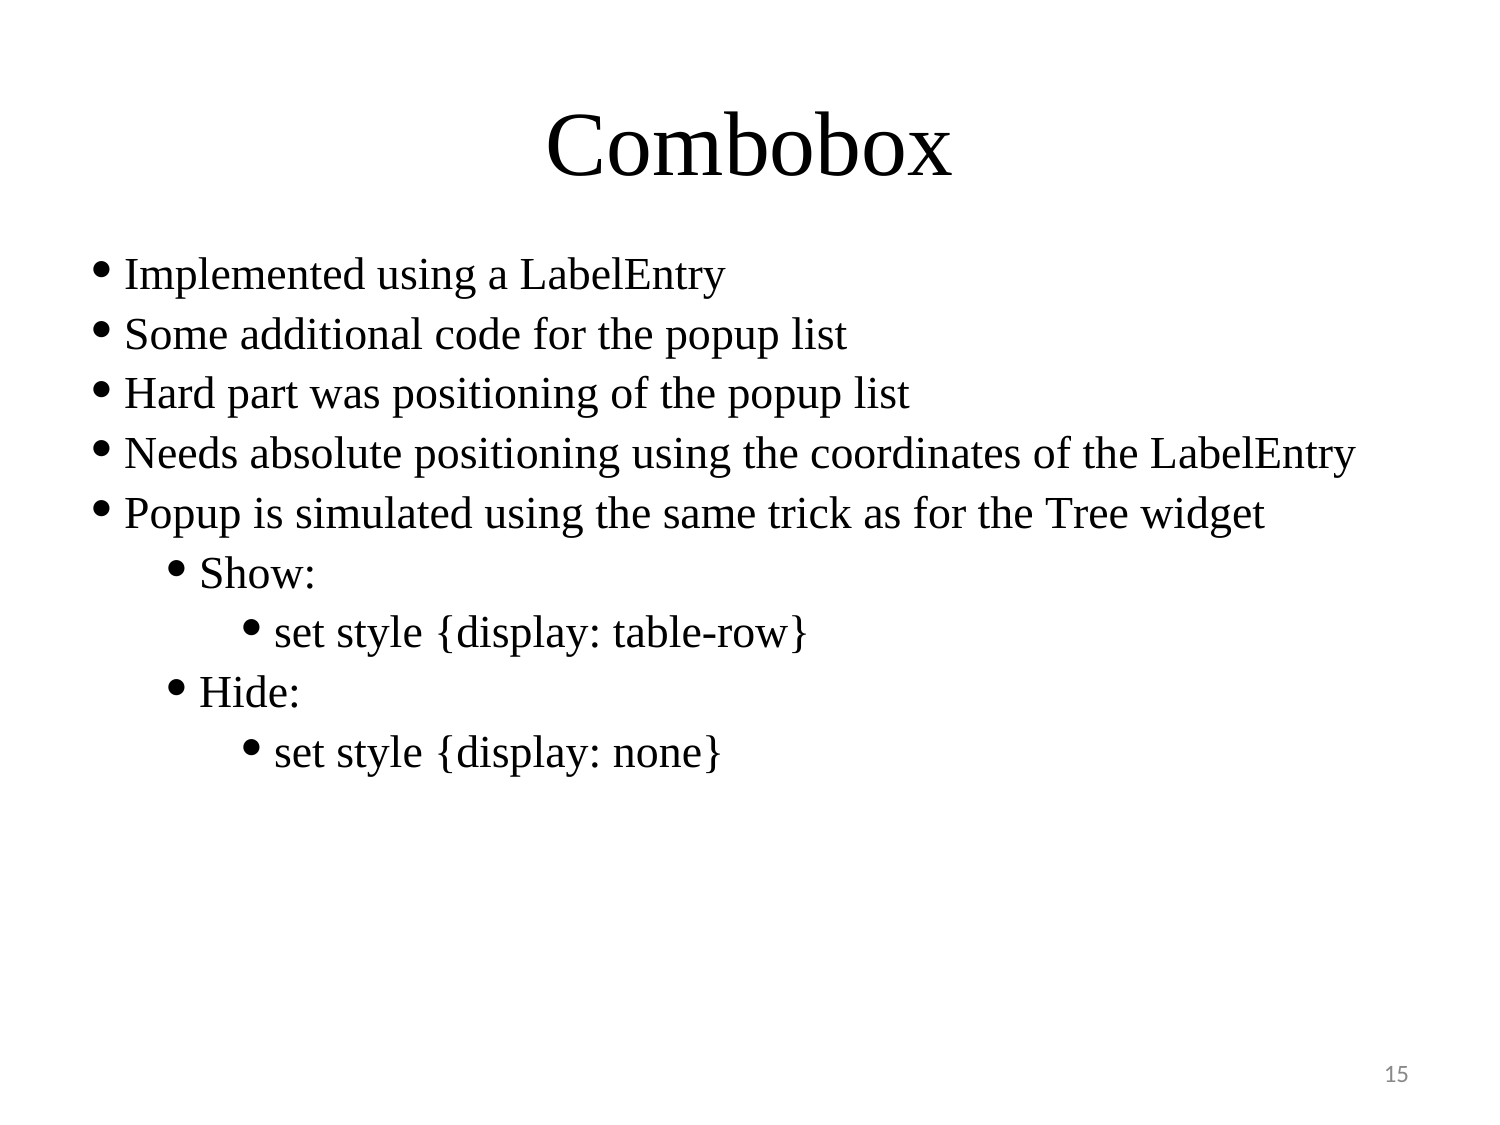

Combobox‏
 Implemented using a LabelEntry
 Some additional code for the popup list
 Hard part was positioning of the popup list
 Needs absolute positioning using the coordinates of the LabelEntry
 Popup is simulated using the same trick as for the Tree widget
 Show:
 set style {display: table-row}
 Hide:
 set style {display: none}
15